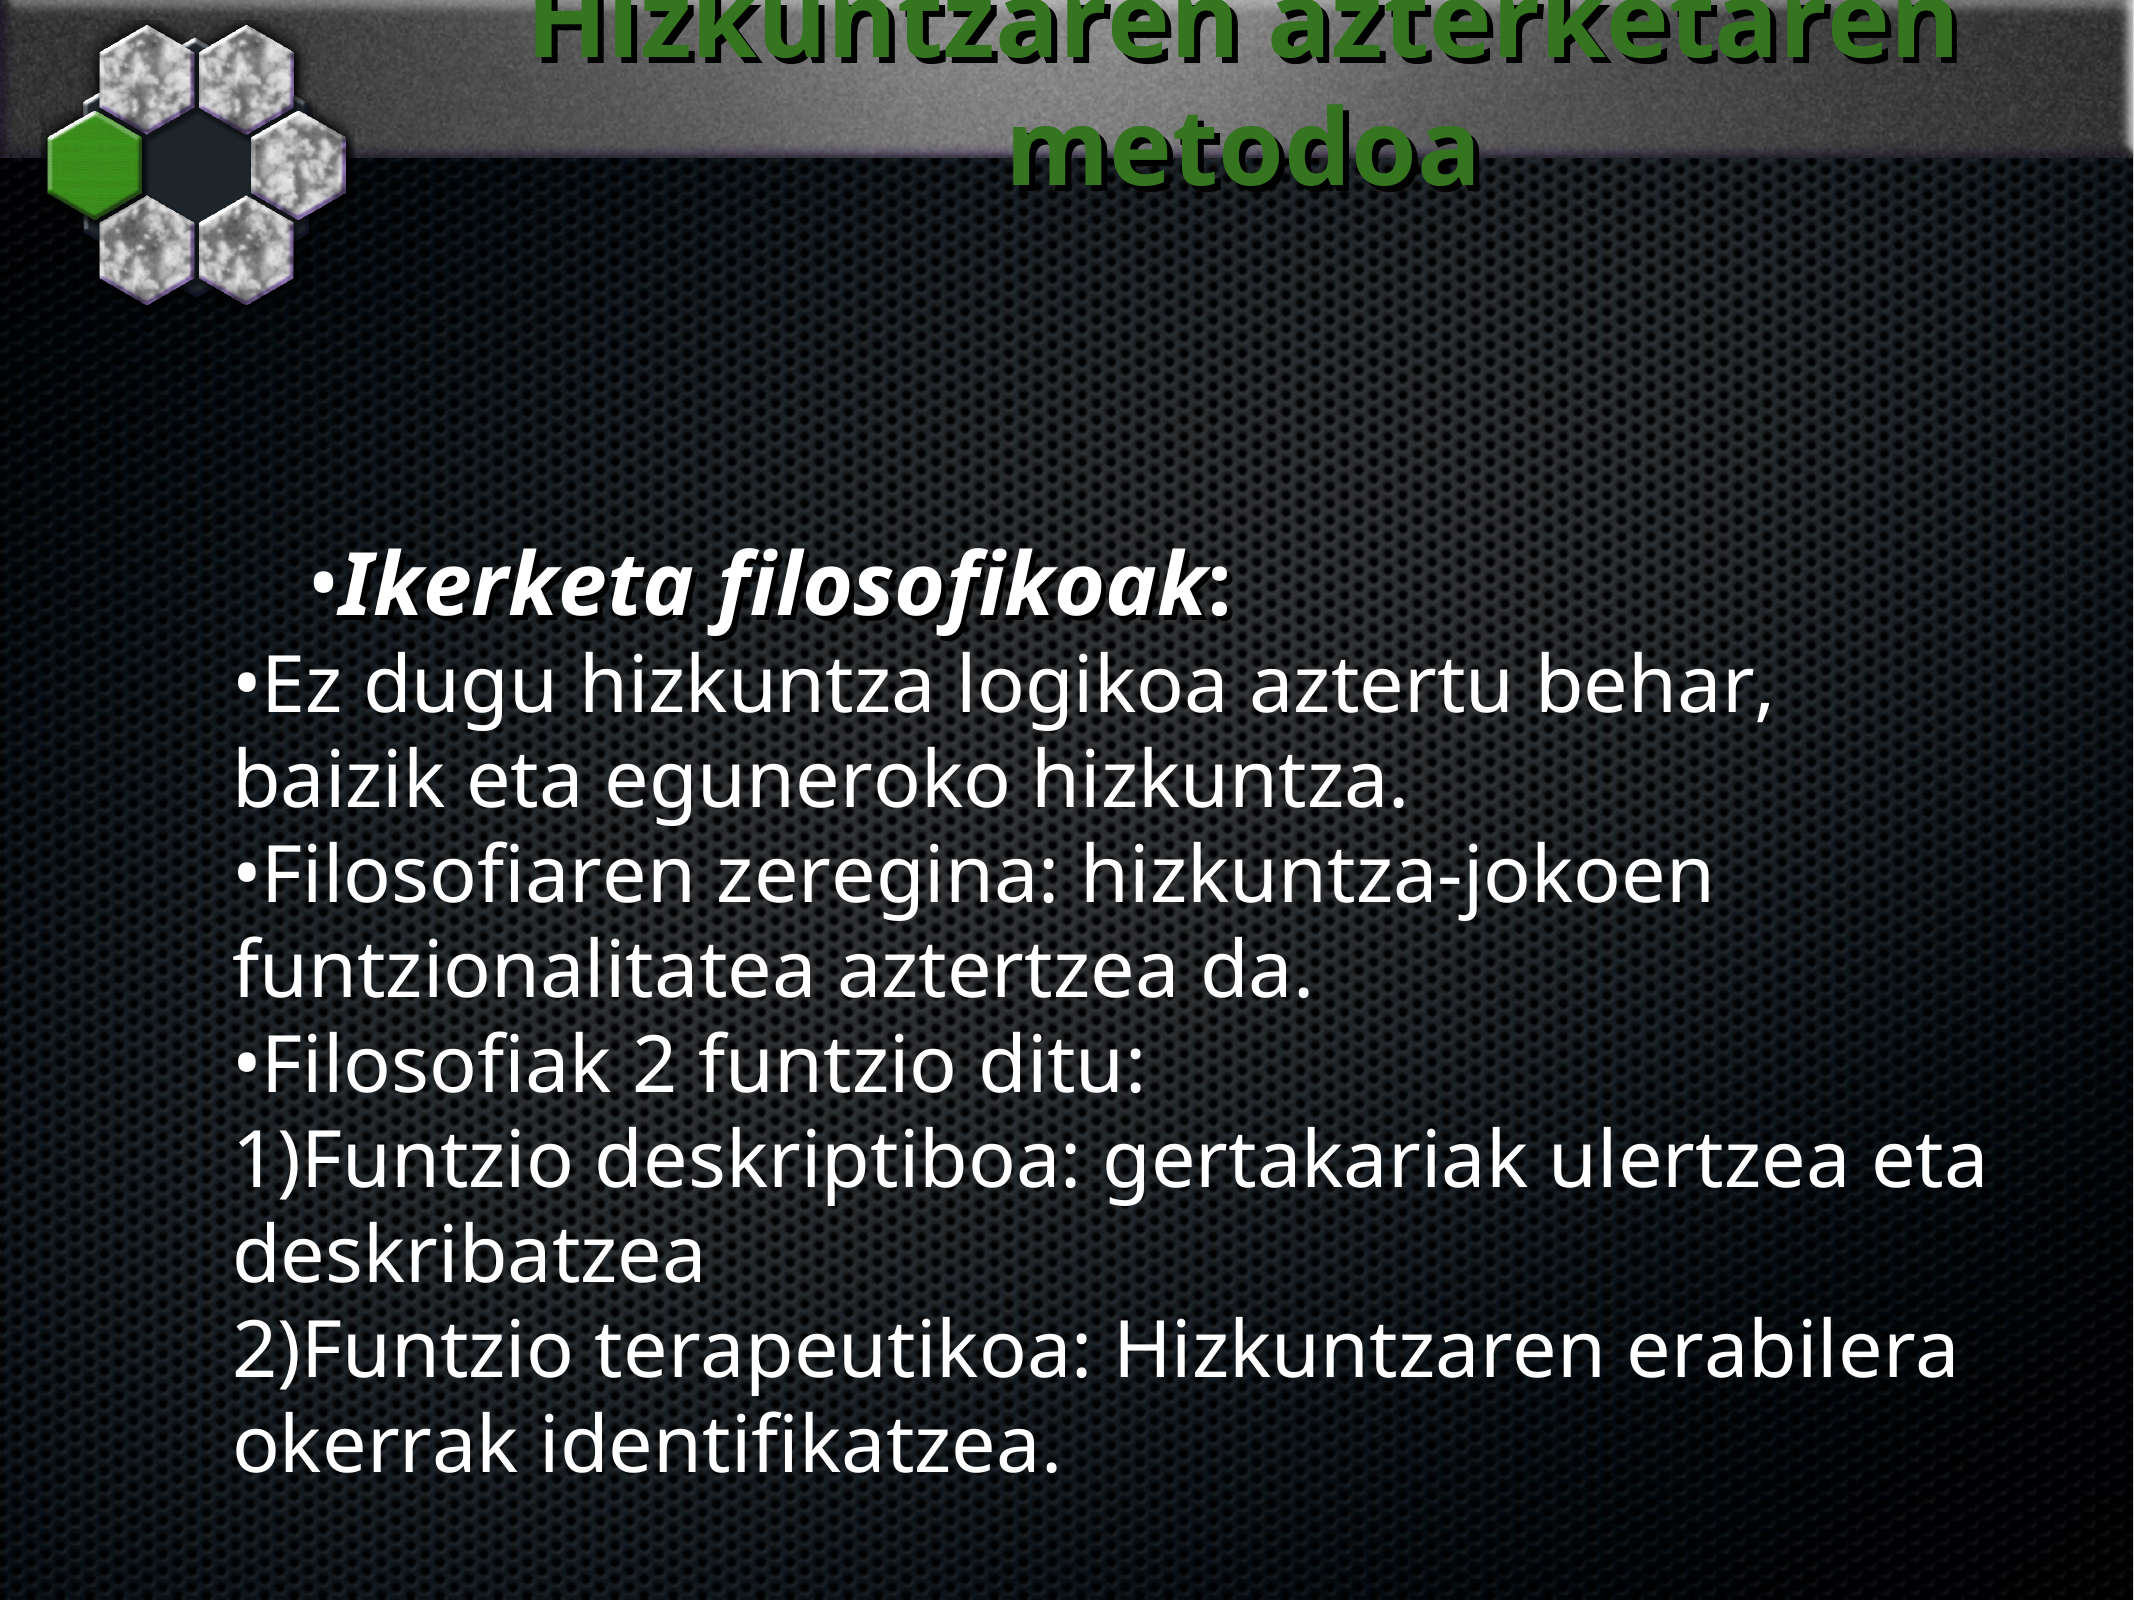

Hizkuntzaren azterketaren metodoa
Ikerketa filosofikoak:
Ez dugu hizkuntza logikoa aztertu behar, baizik eta eguneroko hizkuntza.
Filosofiaren zeregina: hizkuntza-jokoen funtzionalitatea aztertzea da.
Filosofiak 2 funtzio ditu:
1)Funtzio deskriptiboa: gertakariak ulertzea eta deskribatzea
2)Funtzio terapeutikoa: Hizkuntzaren erabilera okerrak identifikatzea.